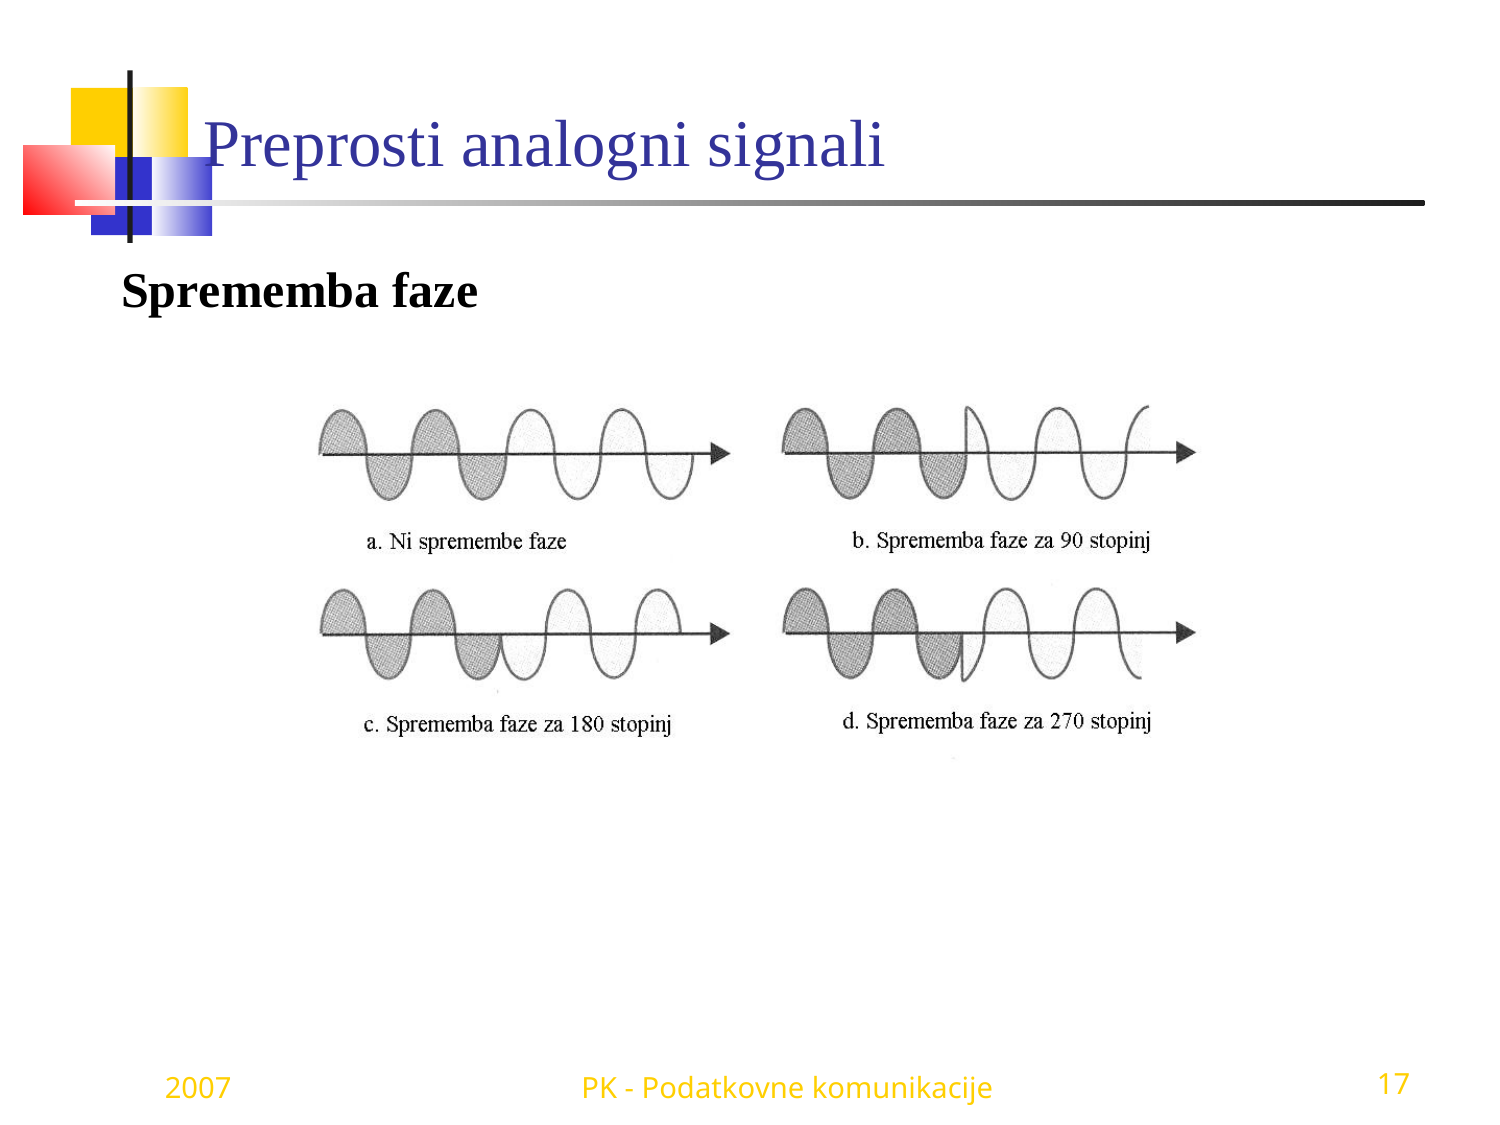

# Preprosti analogni signali
	Sprememba faze
2007
PK - Podatkovne komunikacije